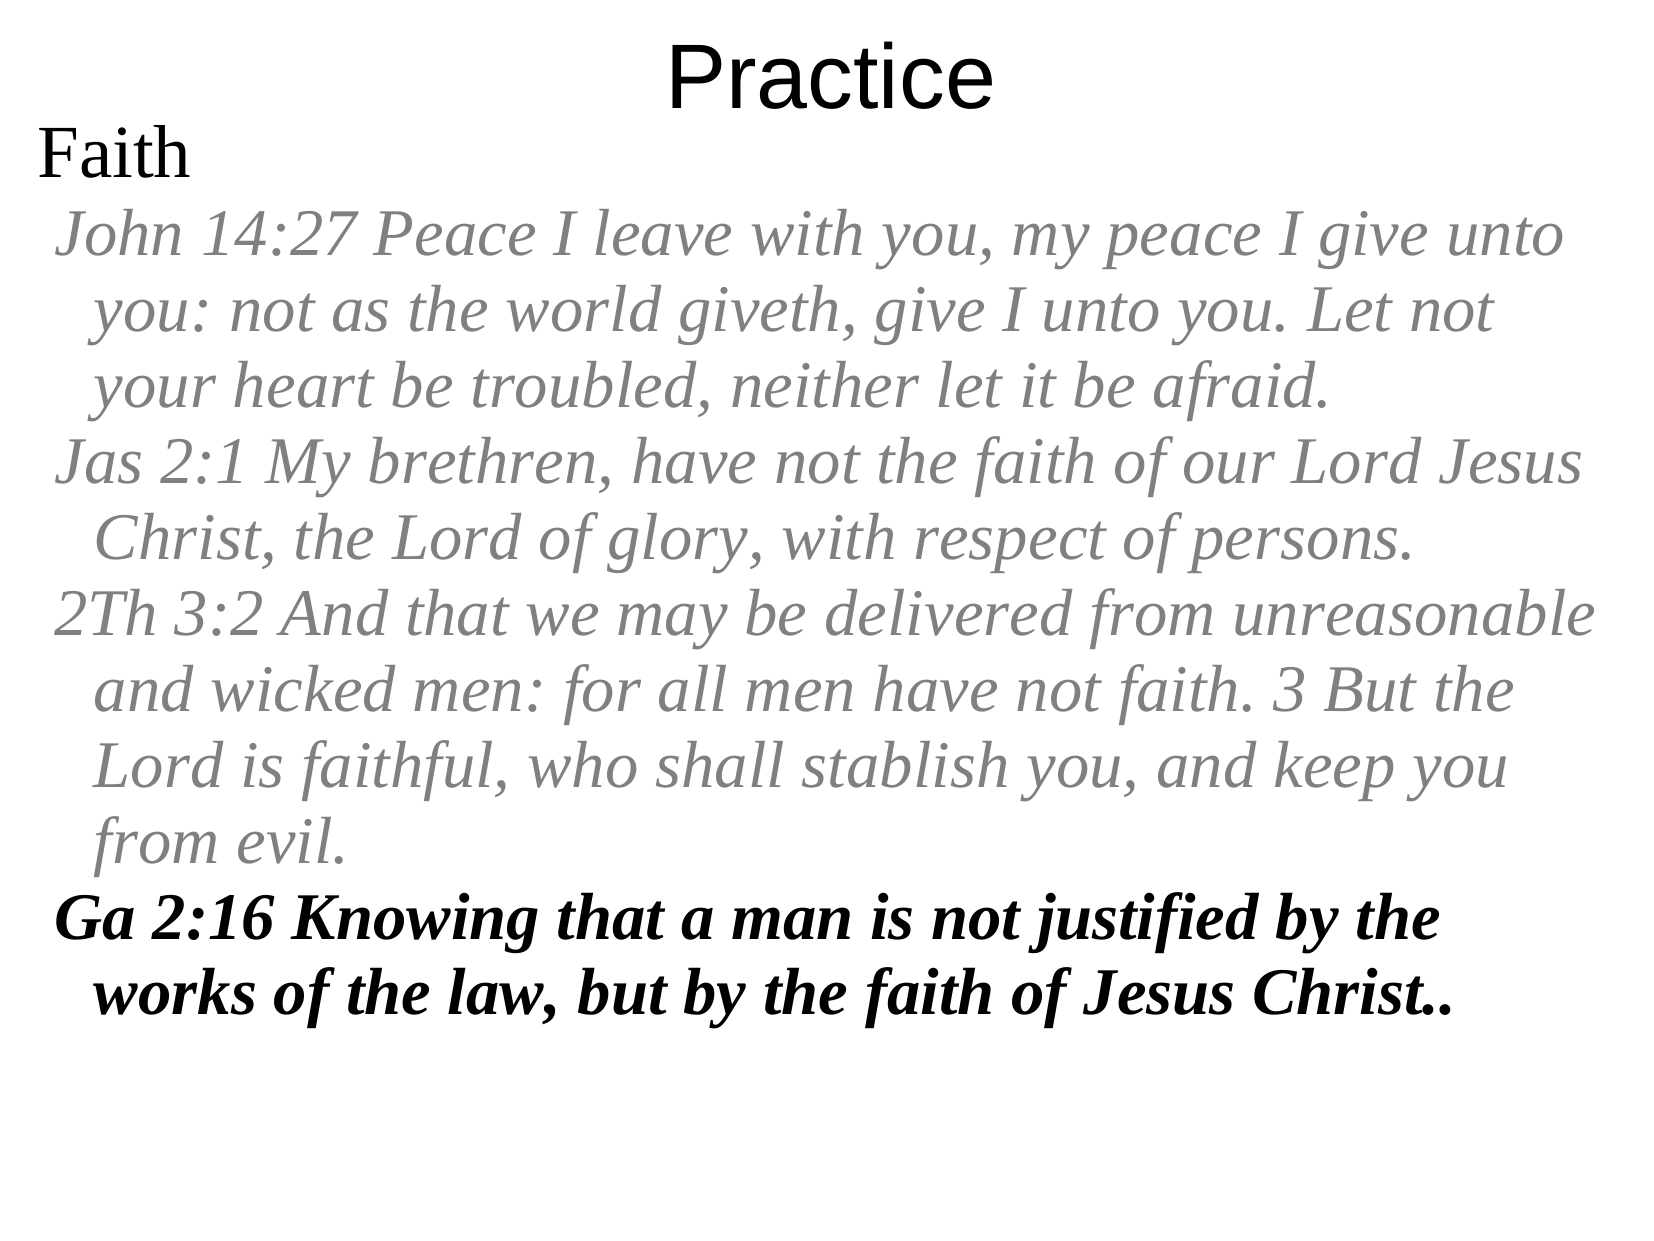

# Practice
Faith
 John 14:27 Peace I leave with you, my peace I give unto you: not as the world giveth, give I unto you. Let not your heart be troubled, neither let it be afraid.
 Jas 2:1 My brethren, have not the faith of our Lord Jesus Christ, the Lord of glory, with respect of persons.
 2Th 3:2 And that we may be delivered from unreasonable and wicked men: for all men have not faith. 3 But the Lord is faithful, who shall stablish you, and keep you from evil.
 Ga 2:16 Knowing that a man is not justified by the works of the law, but by the faith of Jesus Christ..